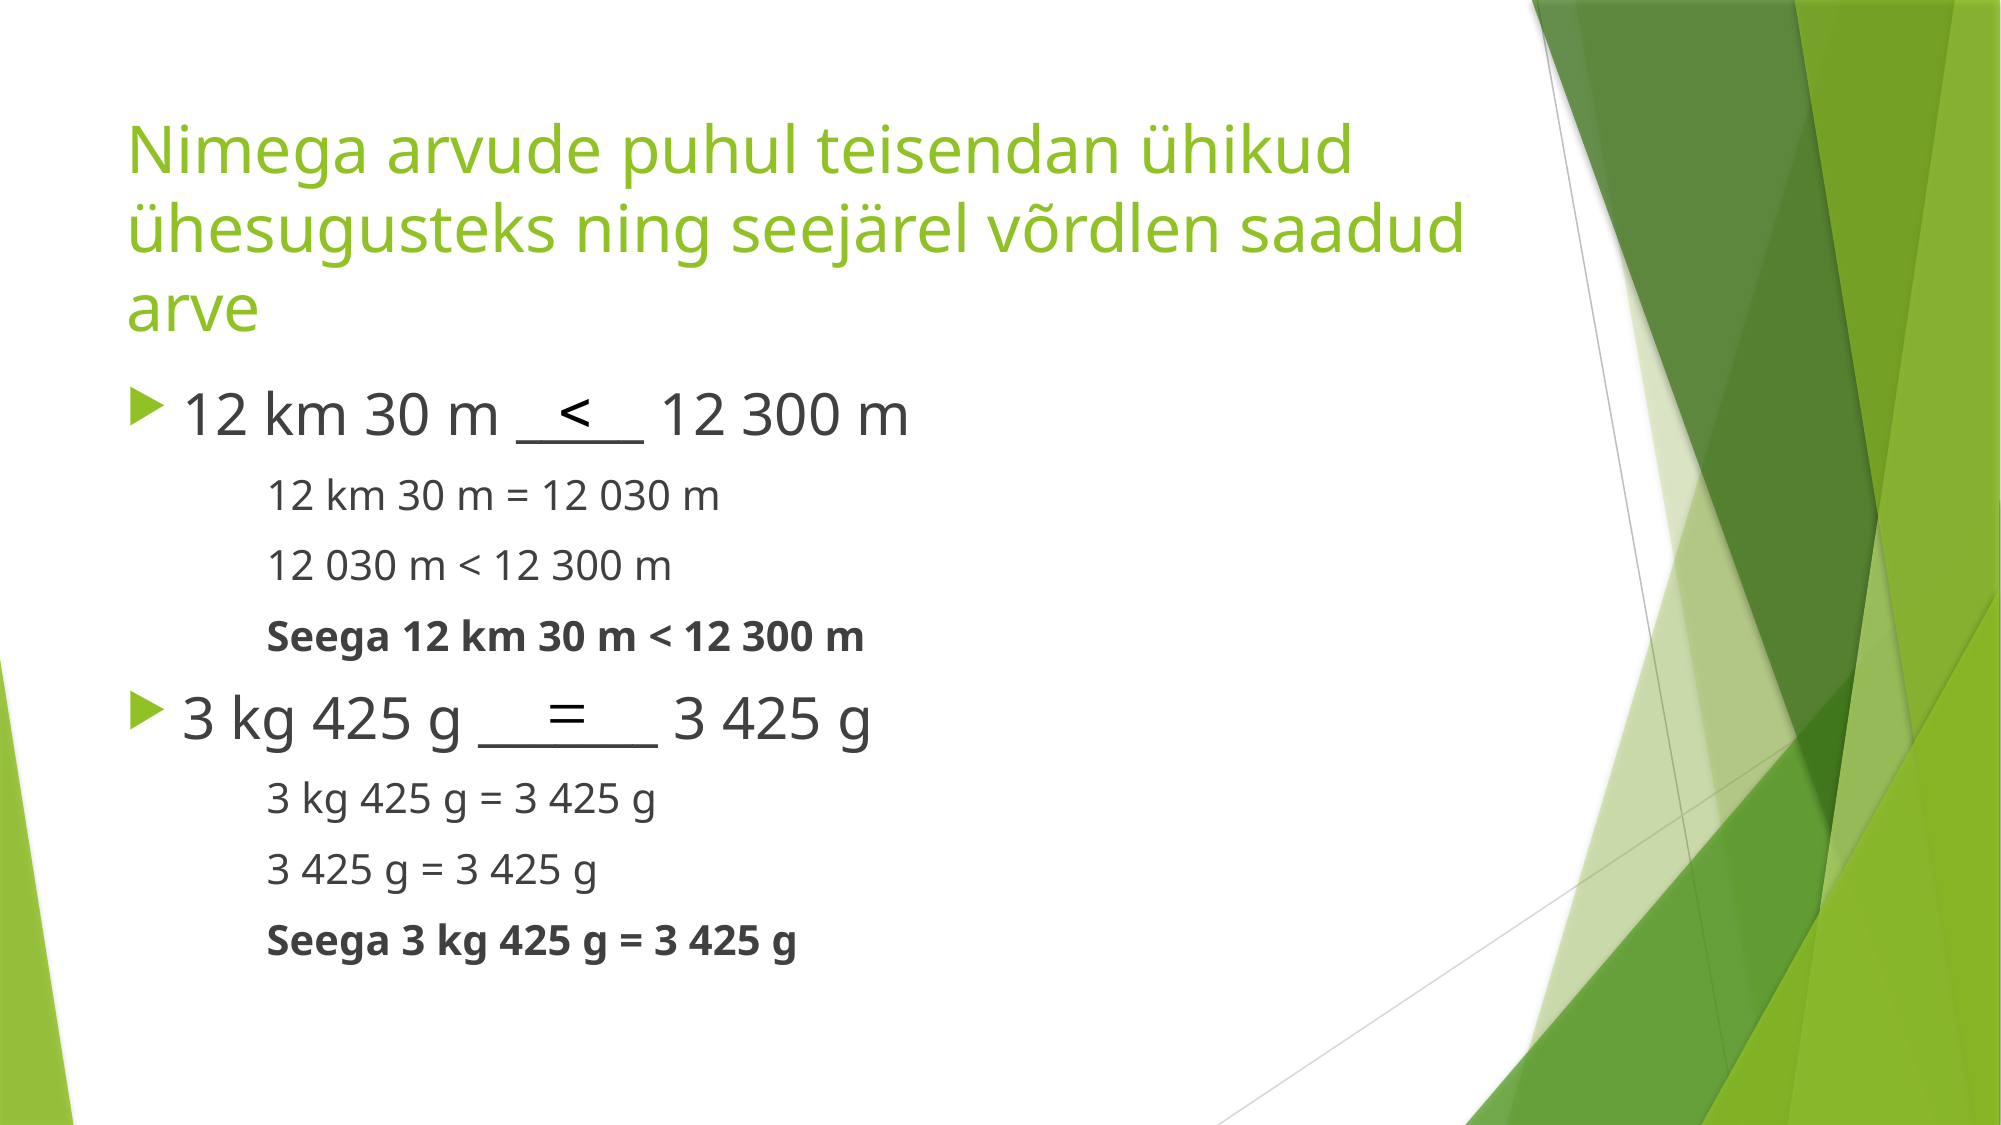

# Nimega arvude puhul teisendan ühikud ühesugusteks ning seejärel võrdlen saadud arve
12 km 30 m _____ 12 300 m
12 km 30 m = 12 030 m
12 030 m < 12 300 m
Seega 12 km 30 m < 12 300 m
3 kg 425 g _______ 3 425 g
3 kg 425 g = 3 425 g
3 425 g = 3 425 g
Seega 3 kg 425 g = 3 425 g